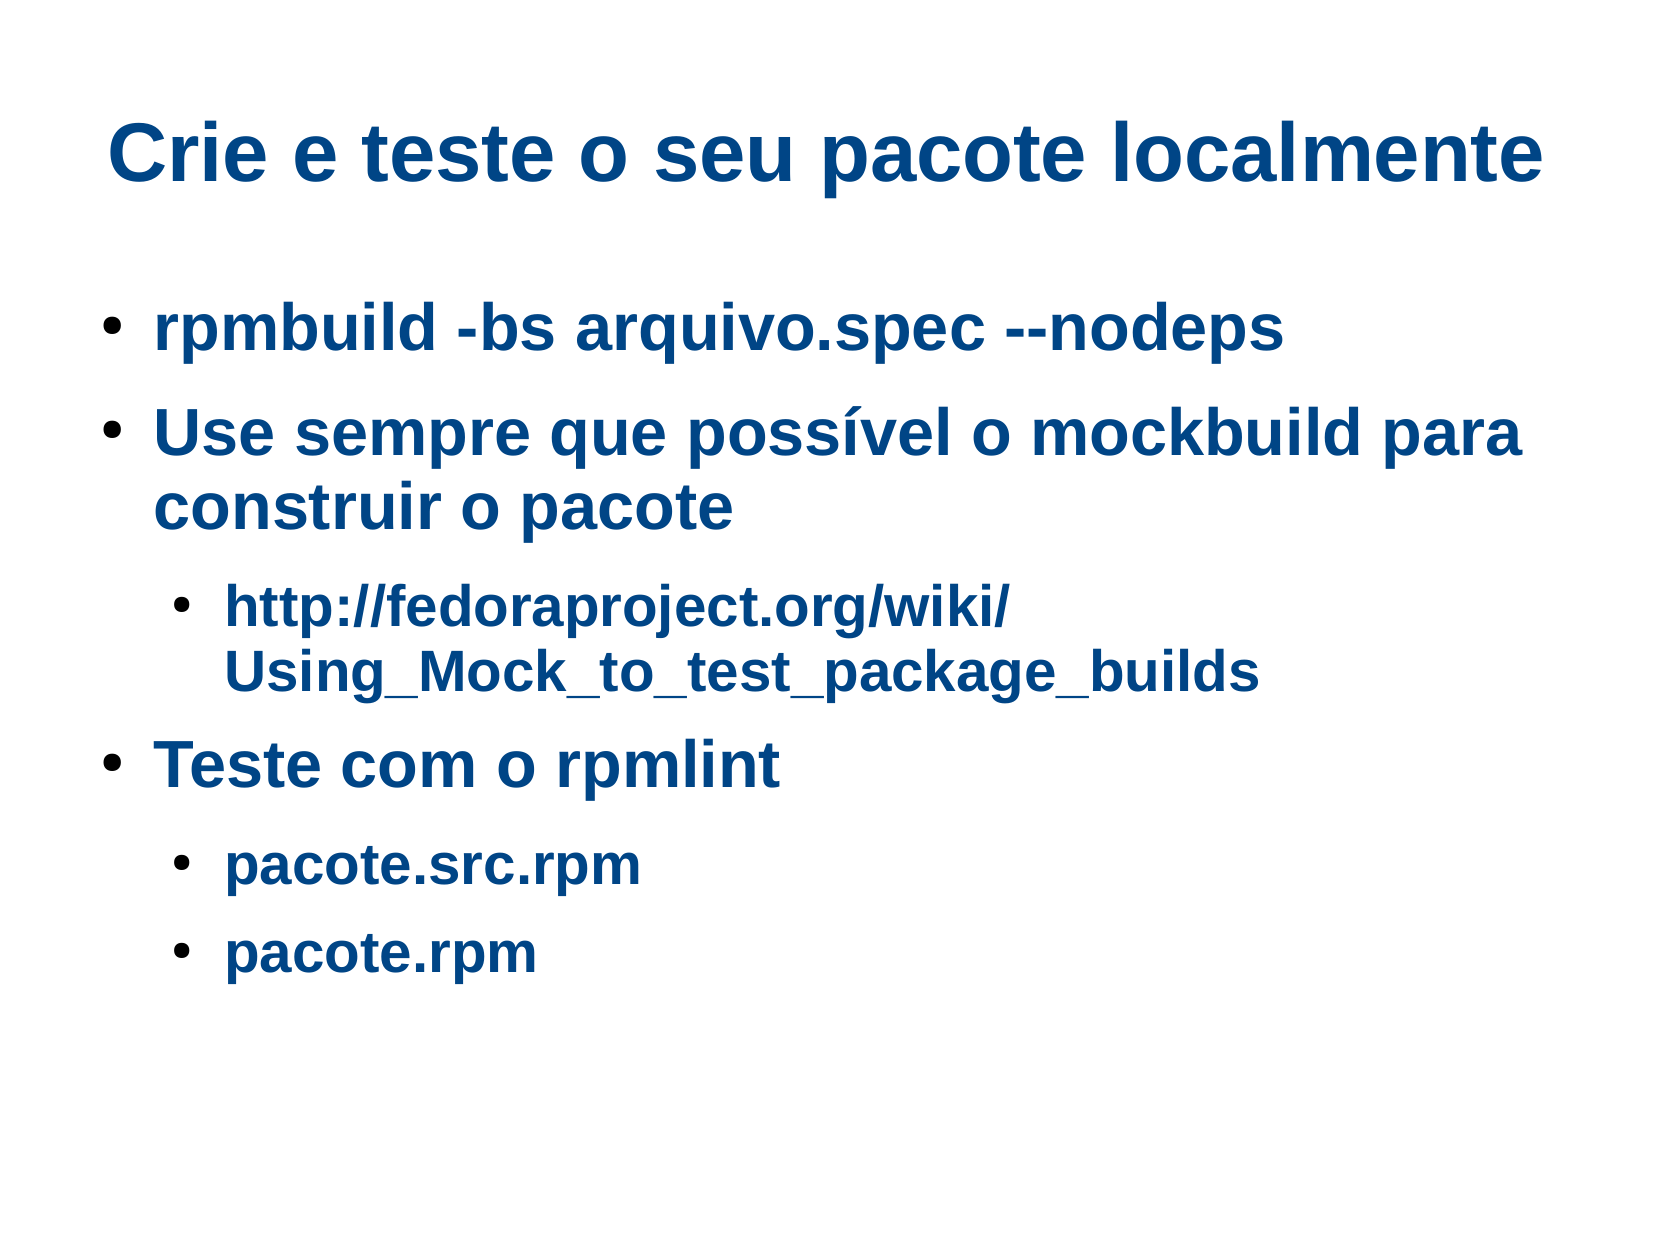

# Crie e teste o seu pacote localmente
rpmbuild -bs arquivo.spec --nodeps
Use sempre que possível o mockbuild para construir o pacote
http://fedoraproject.org/wiki/Using_Mock_to_test_package_builds
Teste com o rpmlint
pacote.src.rpm
pacote.rpm